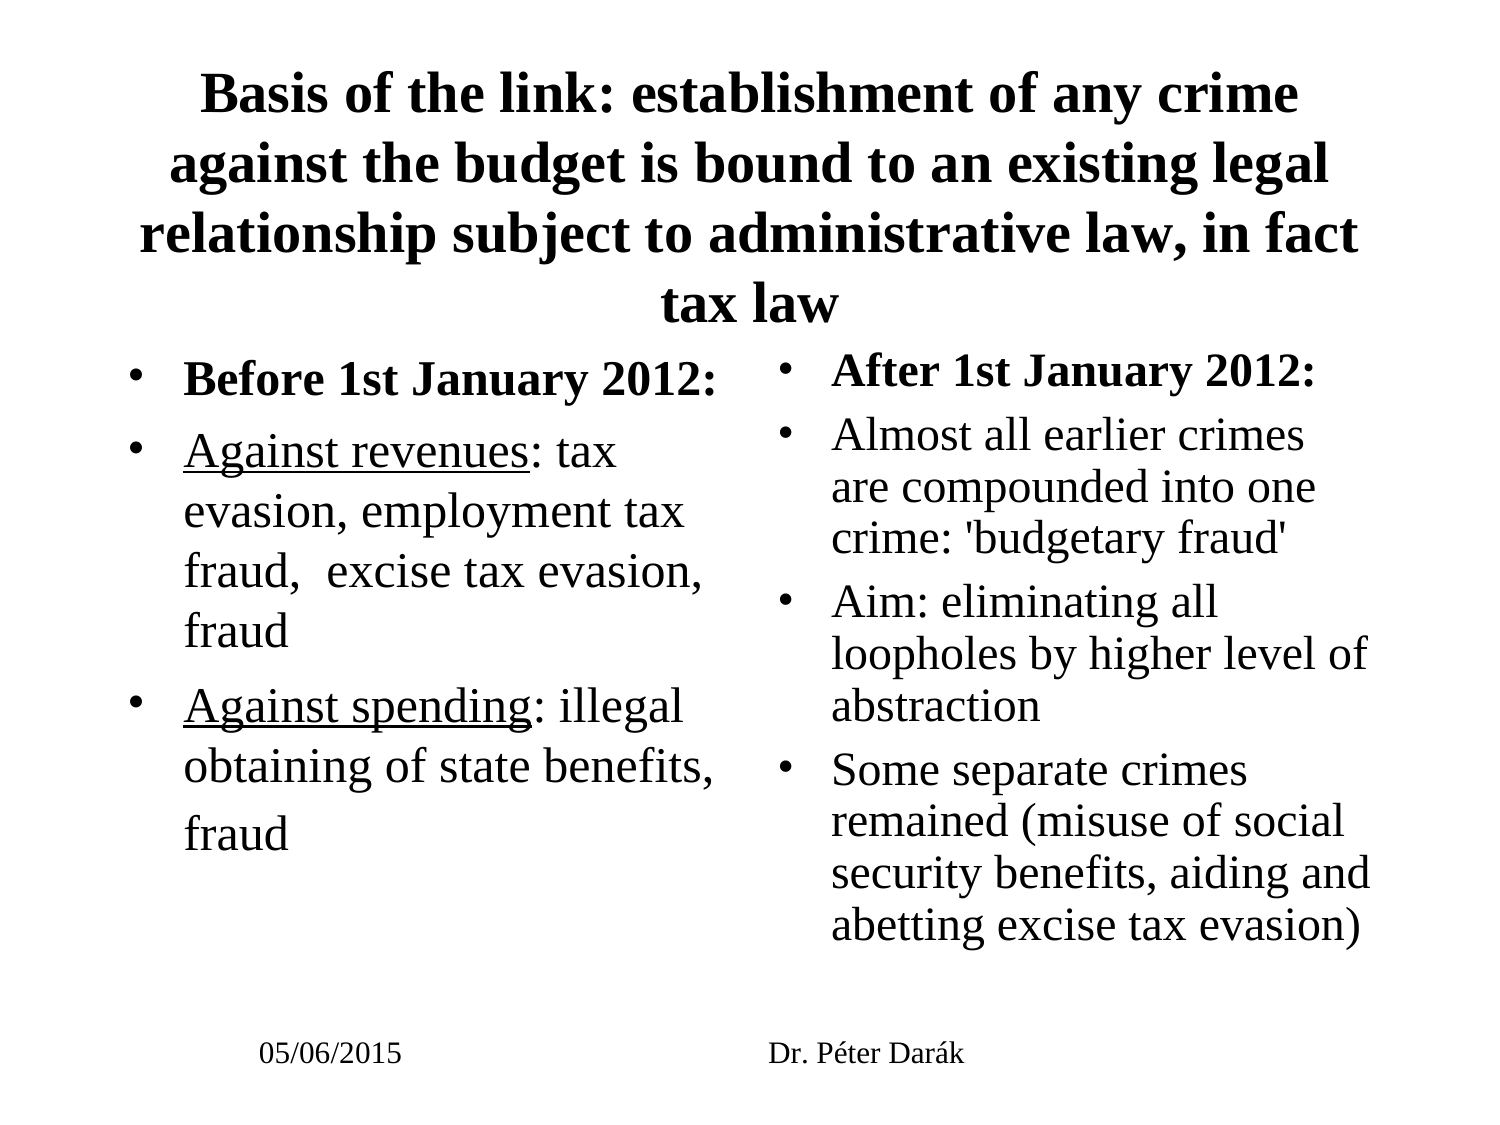

# Basis of the link: establishment of any crime against the budget is bound to an existing legal relationship subject to administrative law, in fact tax law
Before 1st January 2012:
Against revenues: tax evasion, employment tax fraud, excise tax evasion, fraud
Against spending: illegal obtaining of state benefits, fraud
After 1st January 2012:
Almost all earlier crimes are compounded into one crime: 'budgetary fraud'
Aim: eliminating all loopholes by higher level of abstraction
Some separate crimes remained (misuse of social security benefits, aiding and abetting excise tax evasion)
05/06/2015
Dr. Péter Darák